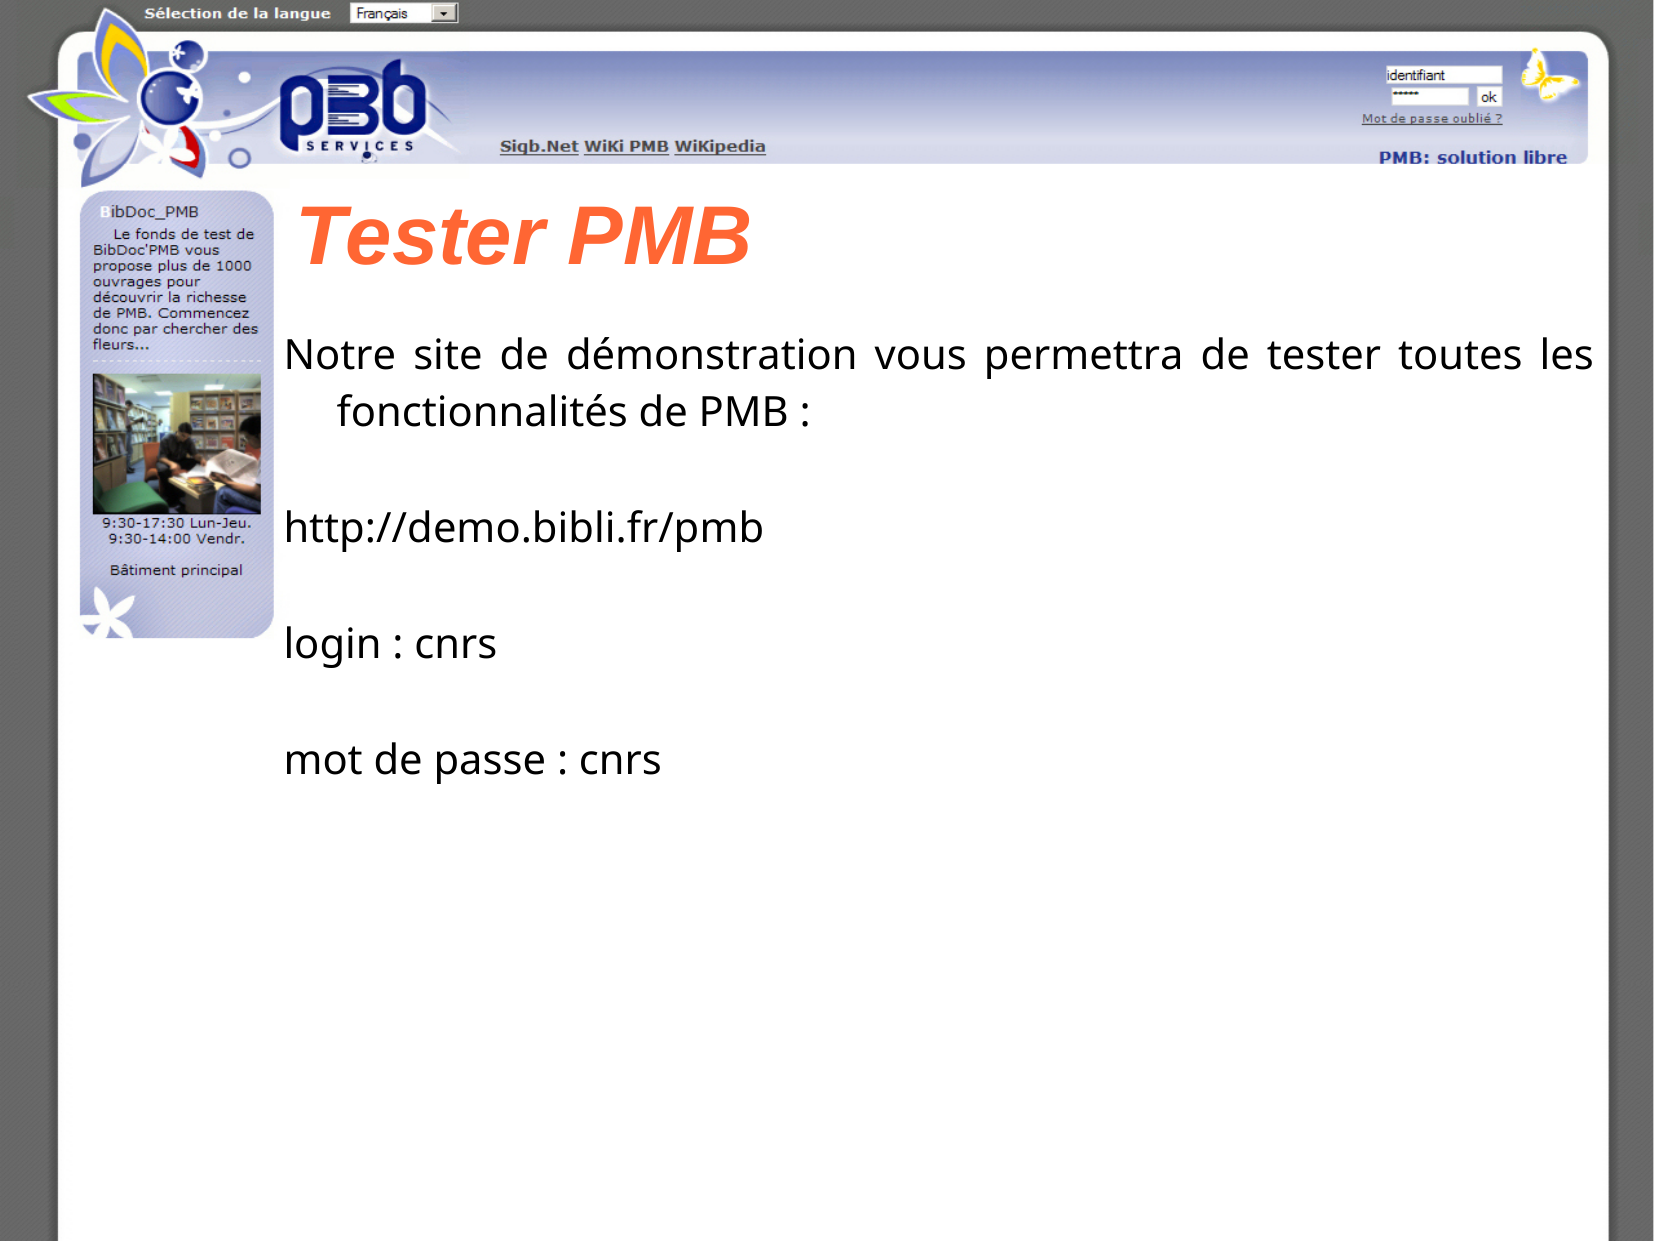

# Tester PMB
Notre site de démonstration vous permettra de tester toutes les fonctionnalités de PMB :
http://demo.bibli.fr/pmb
login : cnrs
mot de passe : cnrs